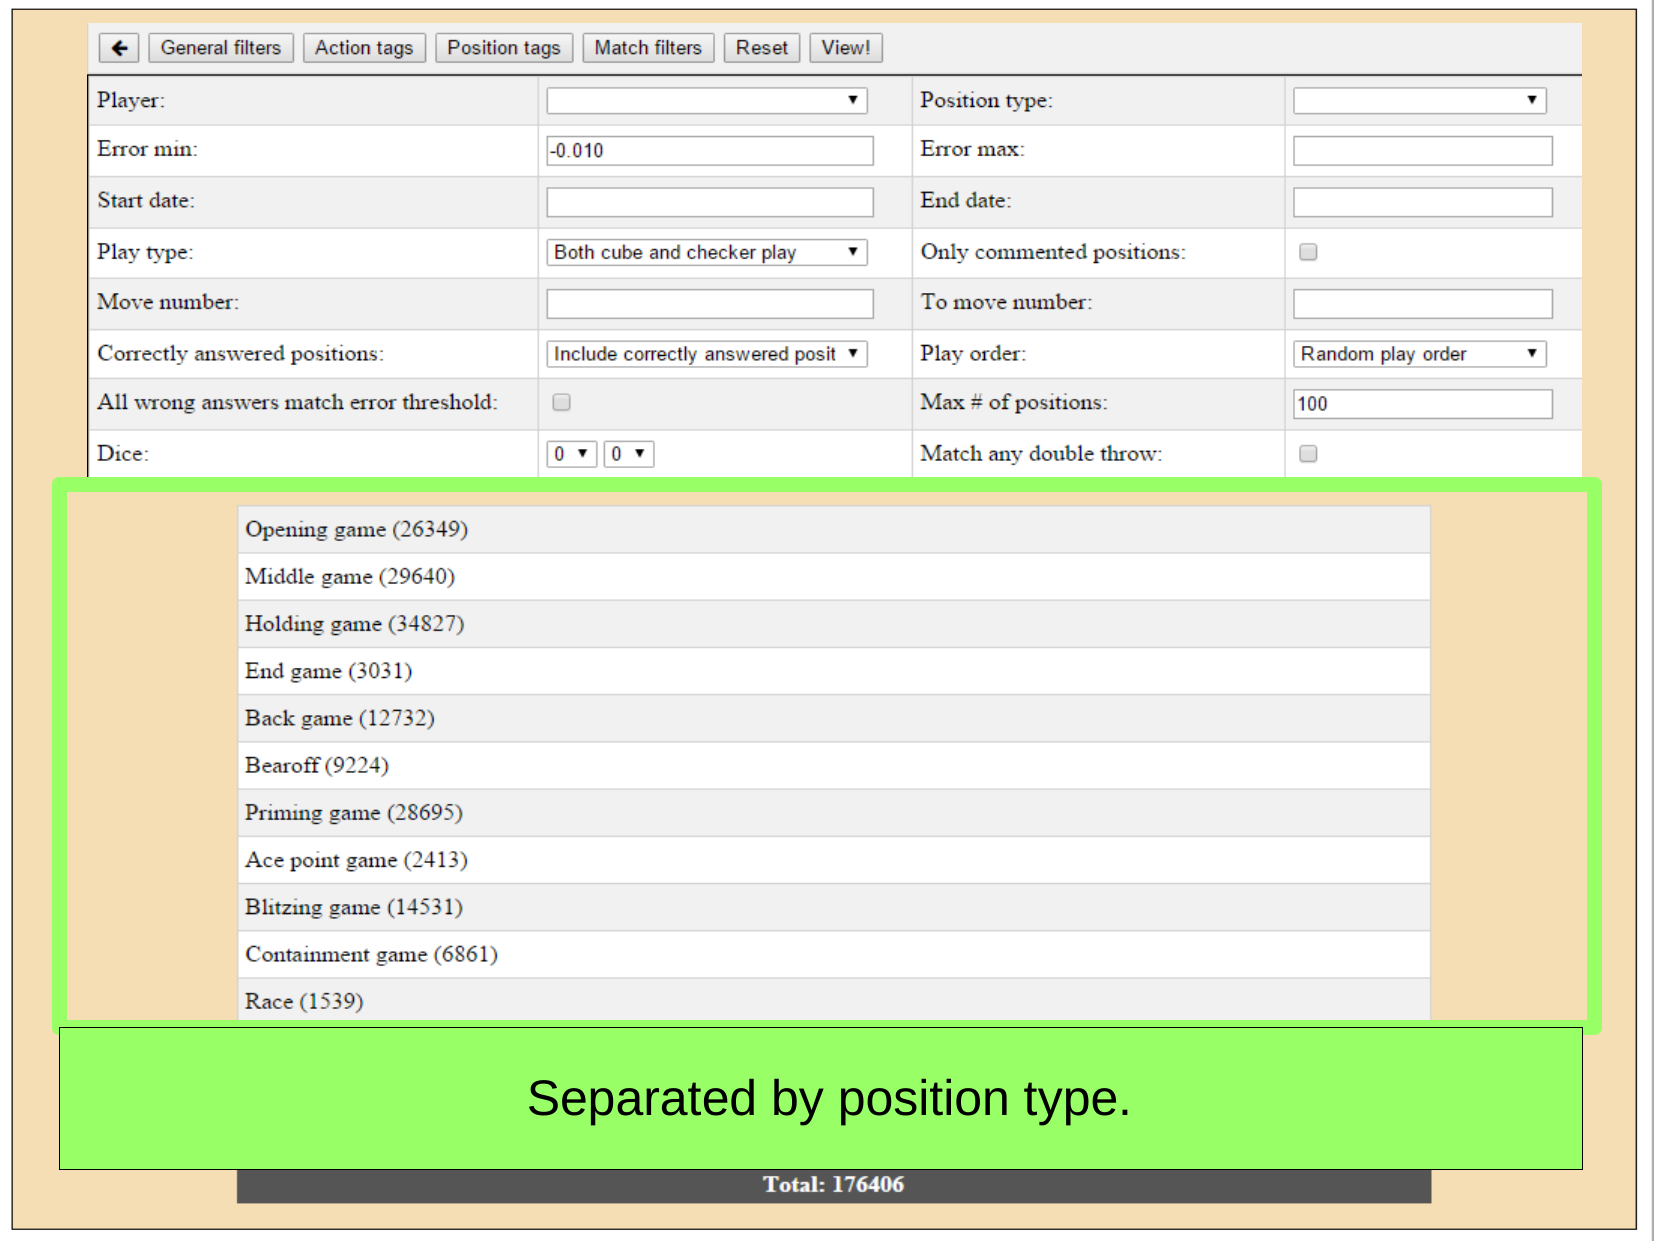

# Backgammon Studio
Separated by position type.